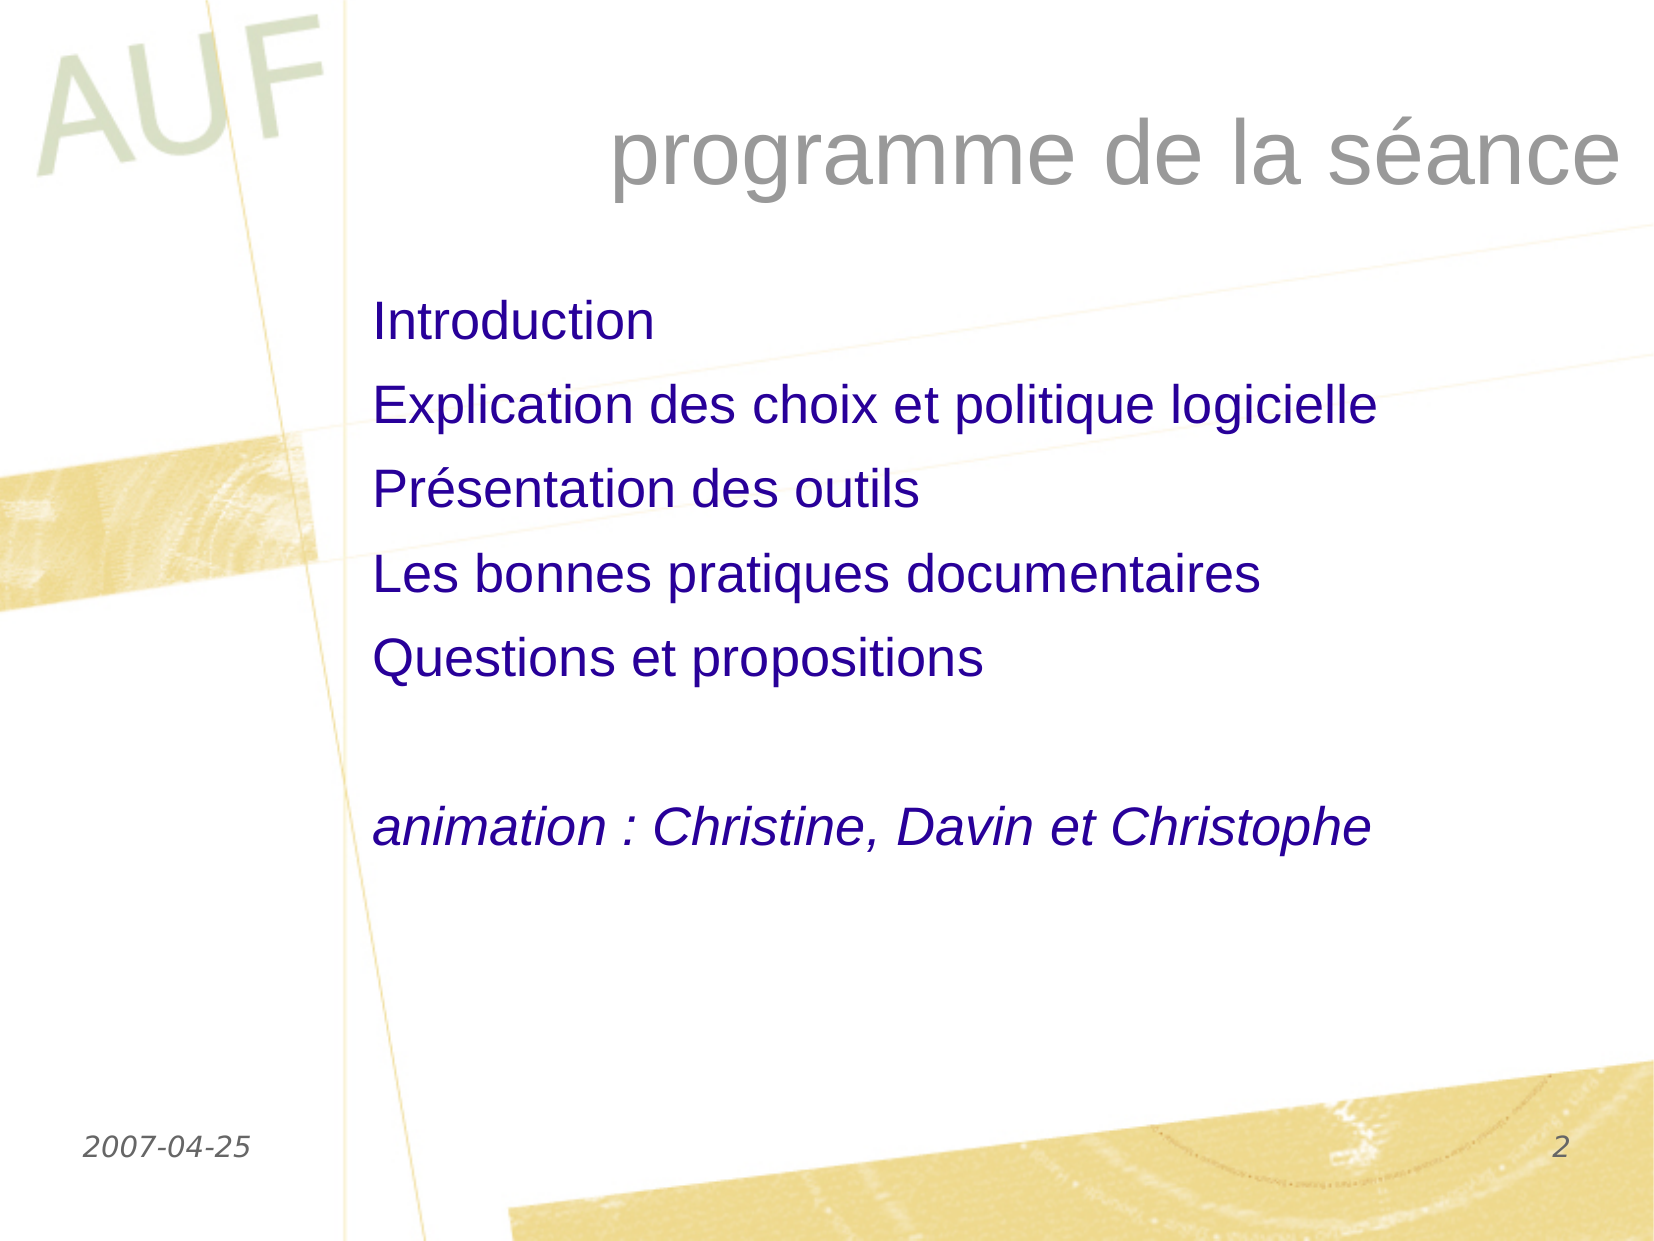

# programme de la séance
Introduction
Explication des choix et politique logicielle
Présentation des outils
Les bonnes pratiques documentaires
Questions et propositions
animation : Christine, Davin et Christophe
2007-04-25
2